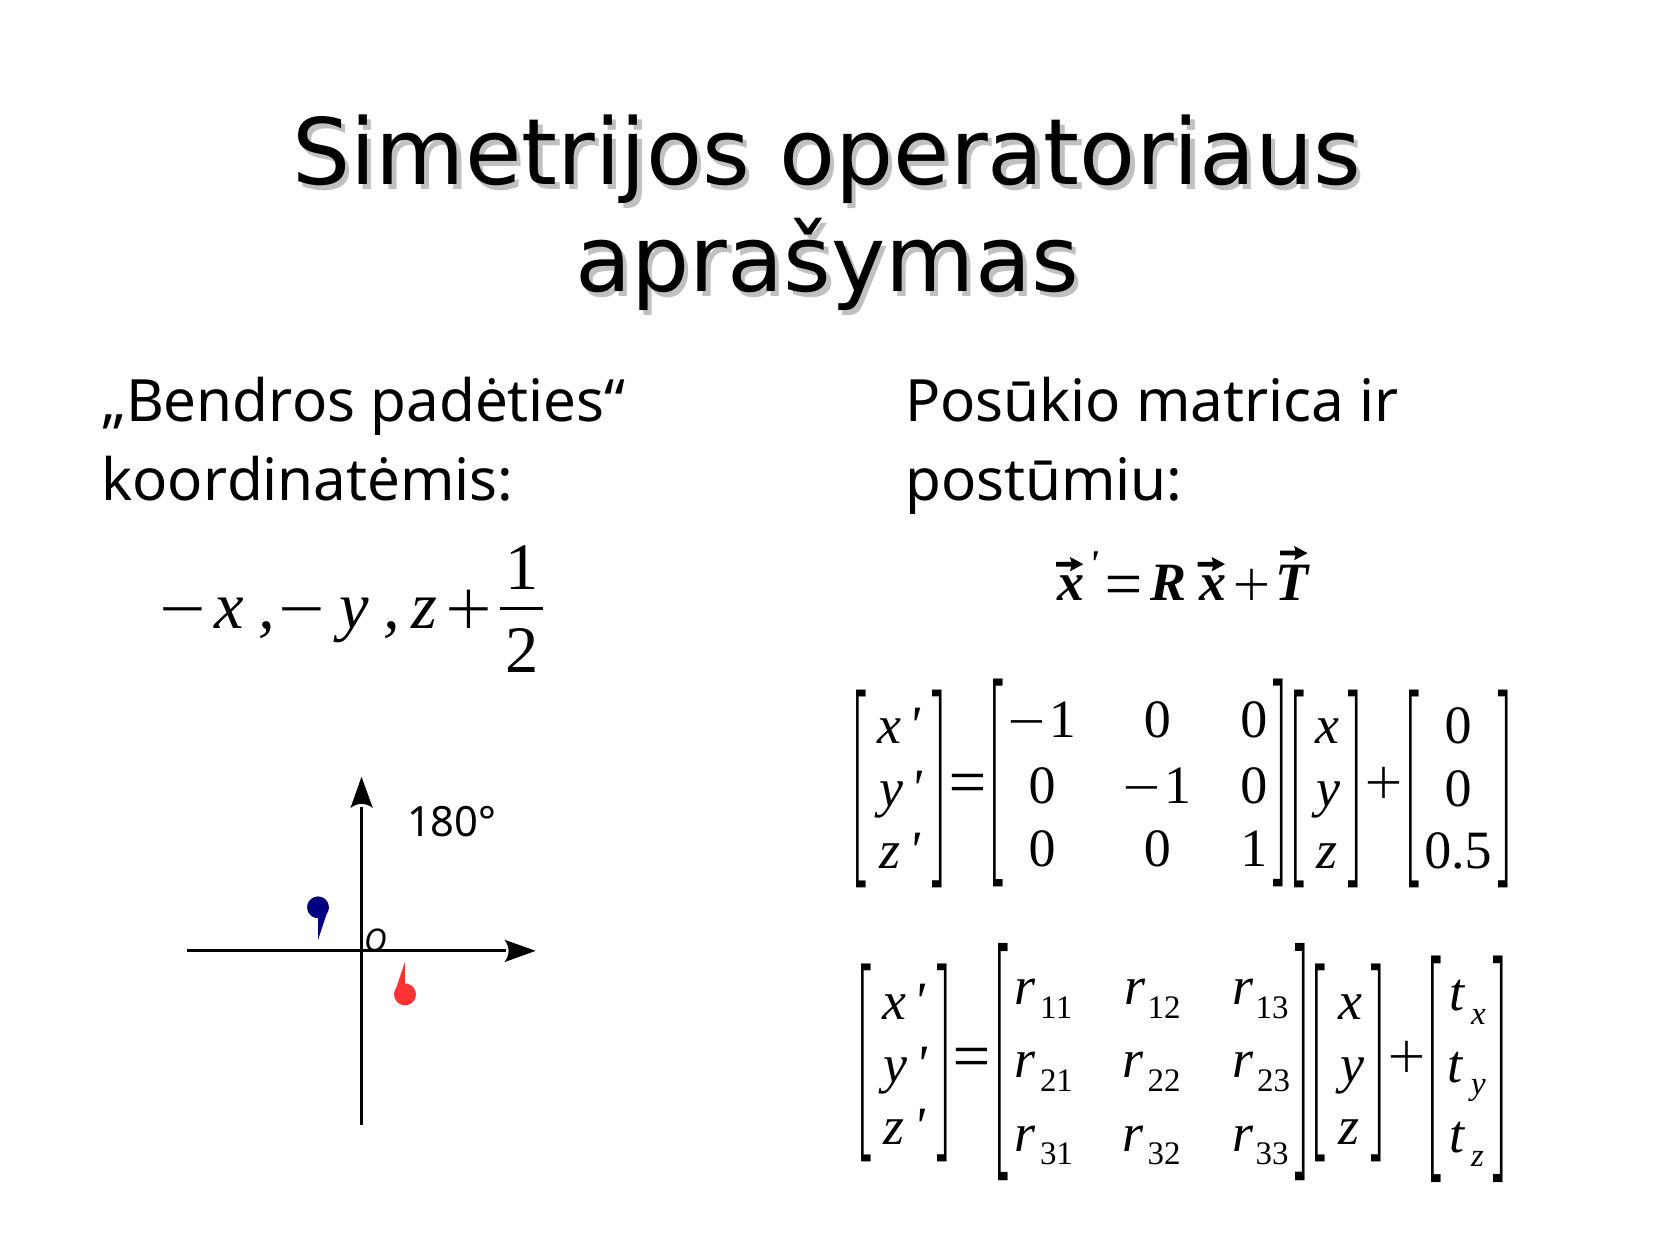

# Simetrijos operatoriaus aprašymas
„Bendros padėties“ koordinatėmis:
Posūkio matrica ir postūmiu:
180°
O